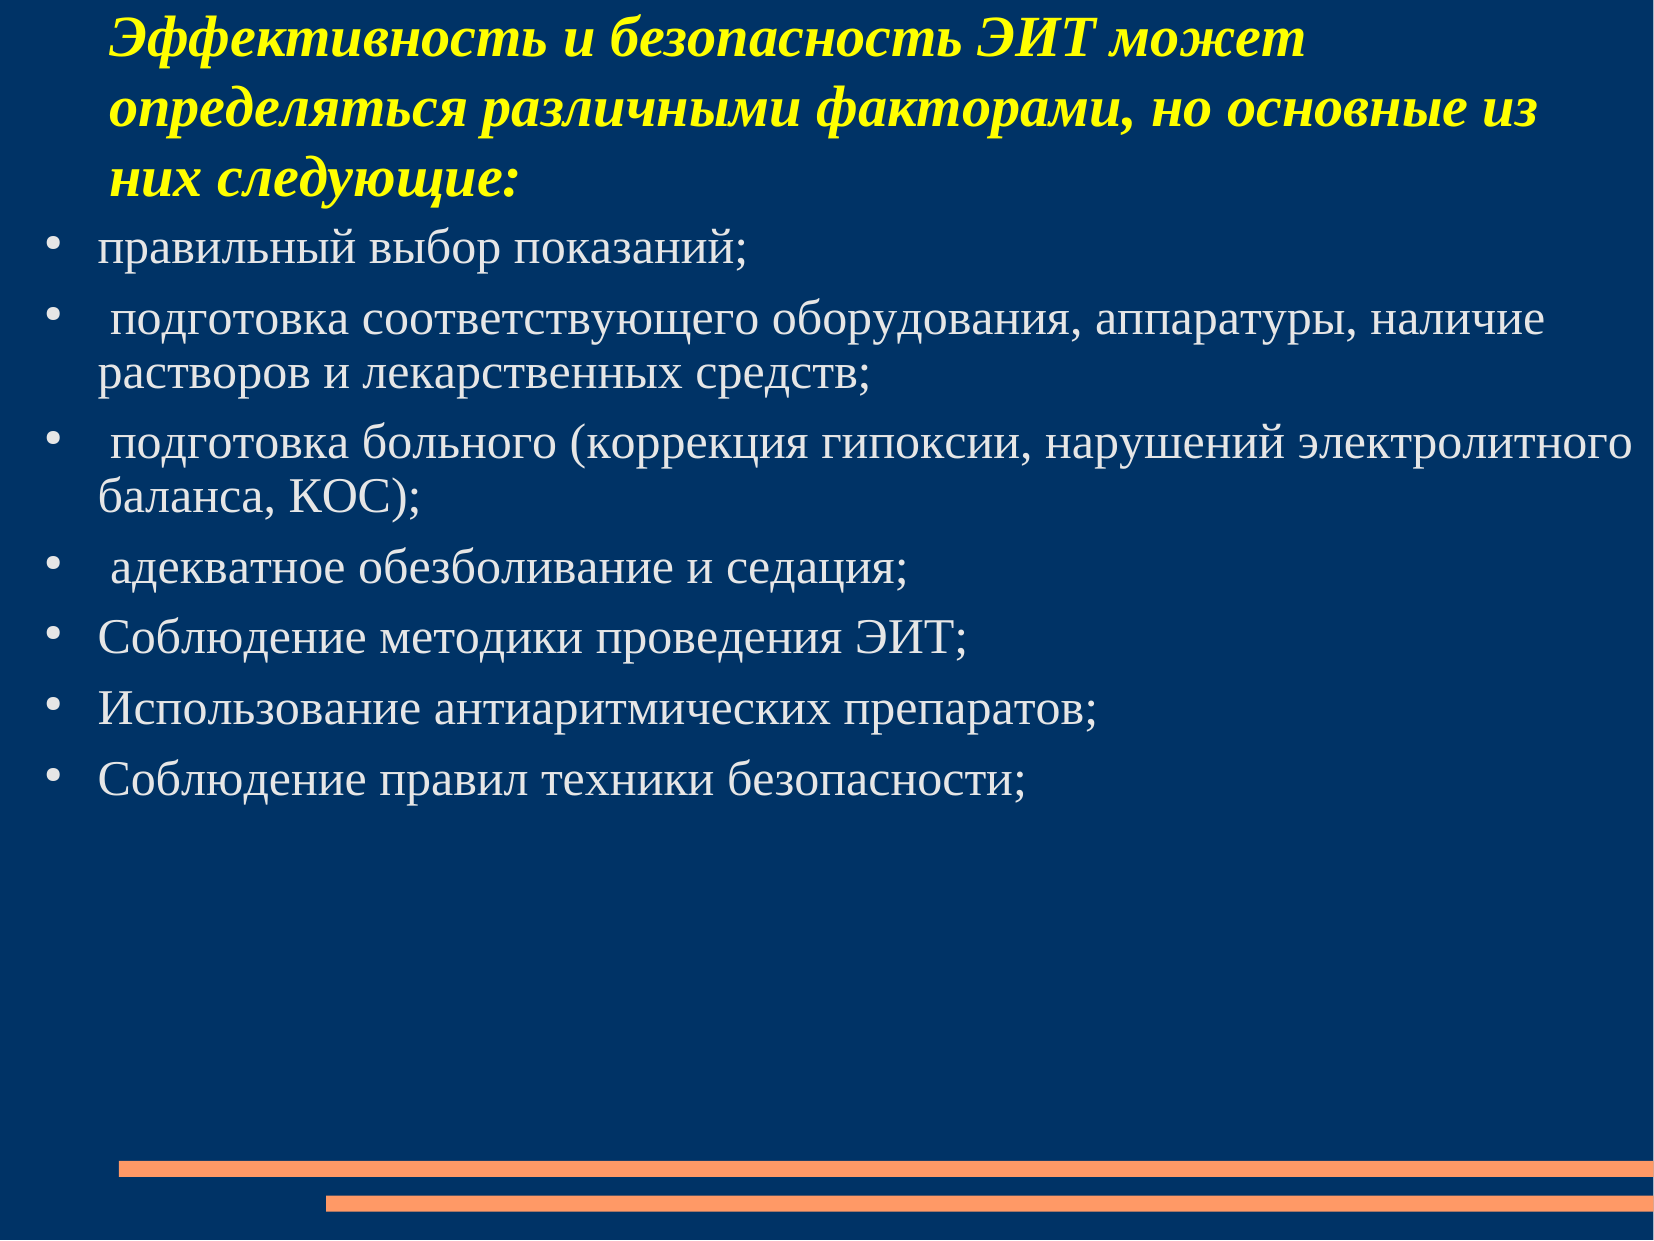

# Эффективность и безопасность ЭИТ может определяться различными факторами, но основные из них следующие:
правильный выбор показаний;
 подготовка соответствующего оборудования, аппаратуры, наличие растворов и лекарственных средств;
 подготовка больного (коррекция гипоксии, нарушений электролитного баланса, КОС);
 адекватное обезболивание и седация;
Соблюдение методики проведения ЭИТ;
Использование антиаритмических препаратов;
Соблюдение правил техники безопасности;